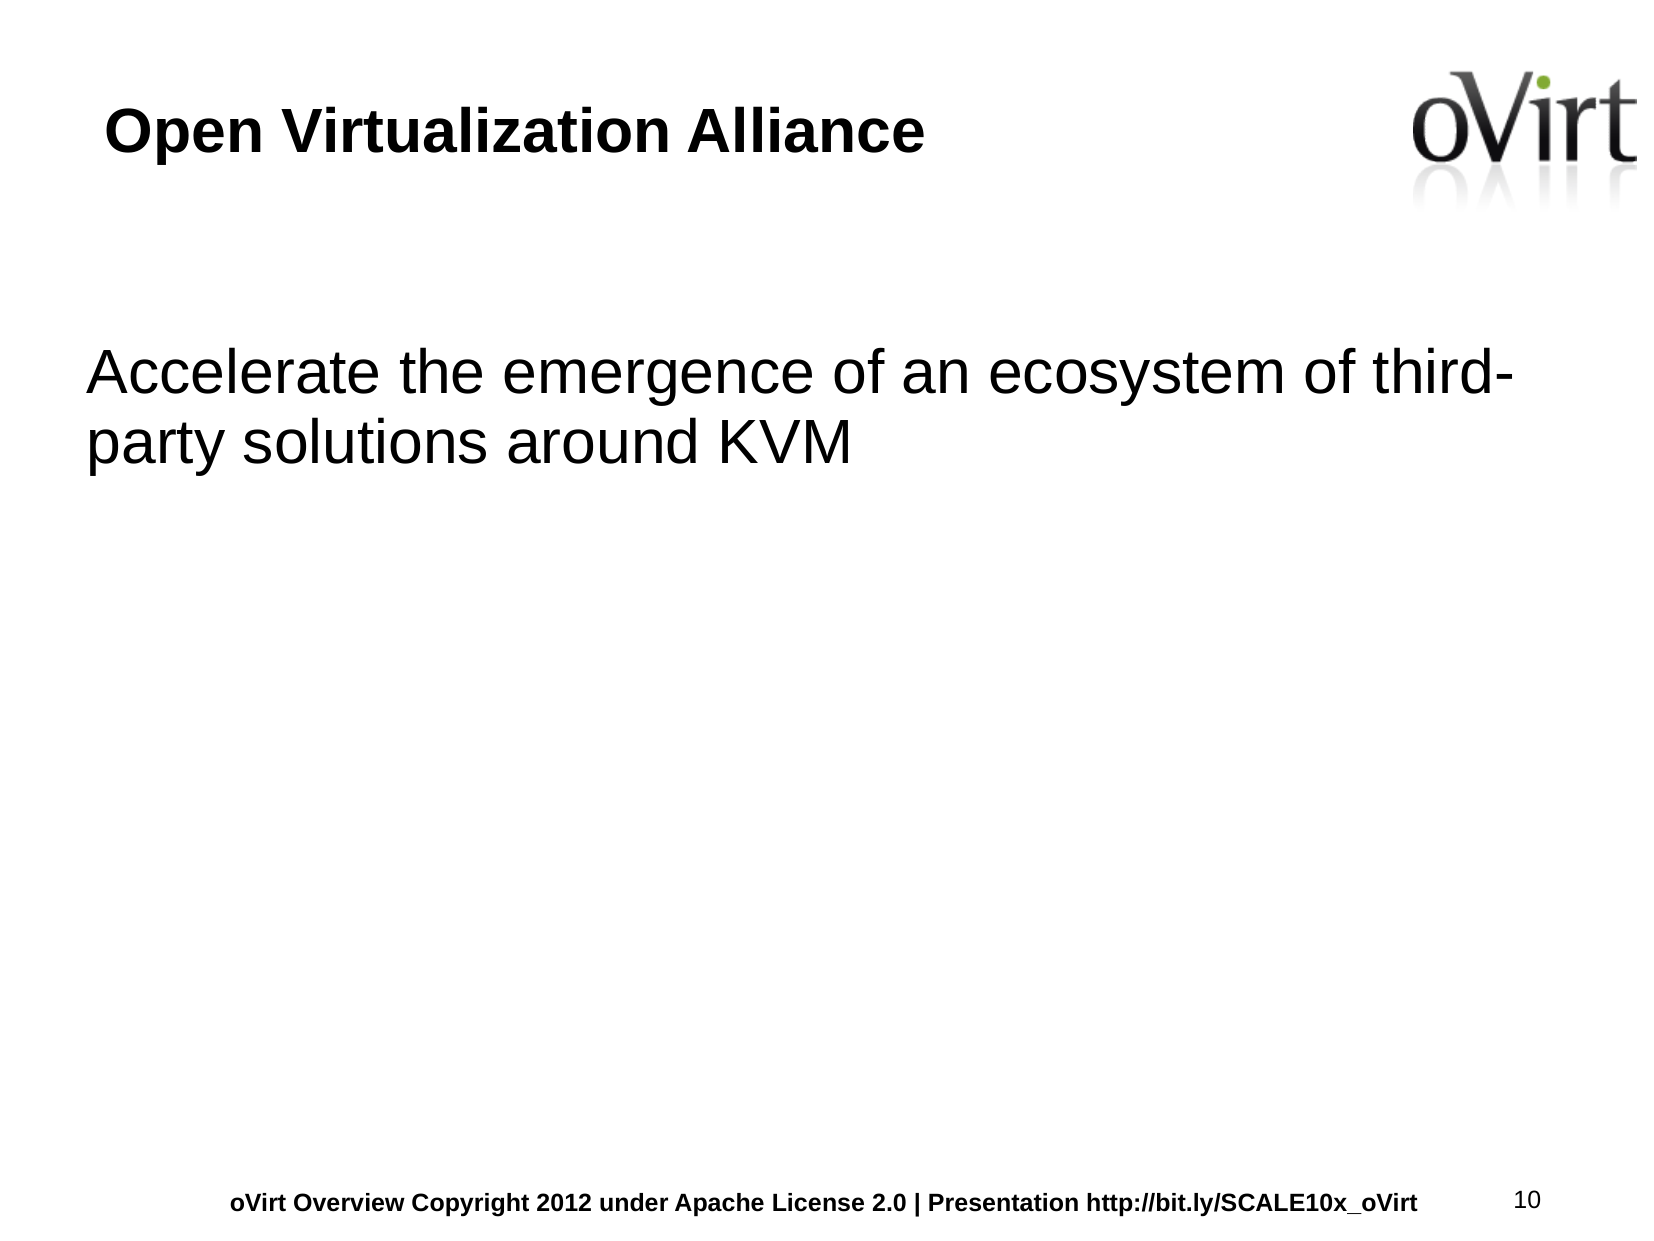

# Open Virtualization Alliance
Accelerate the emergence of an ecosystem of third-party solutions around KVM